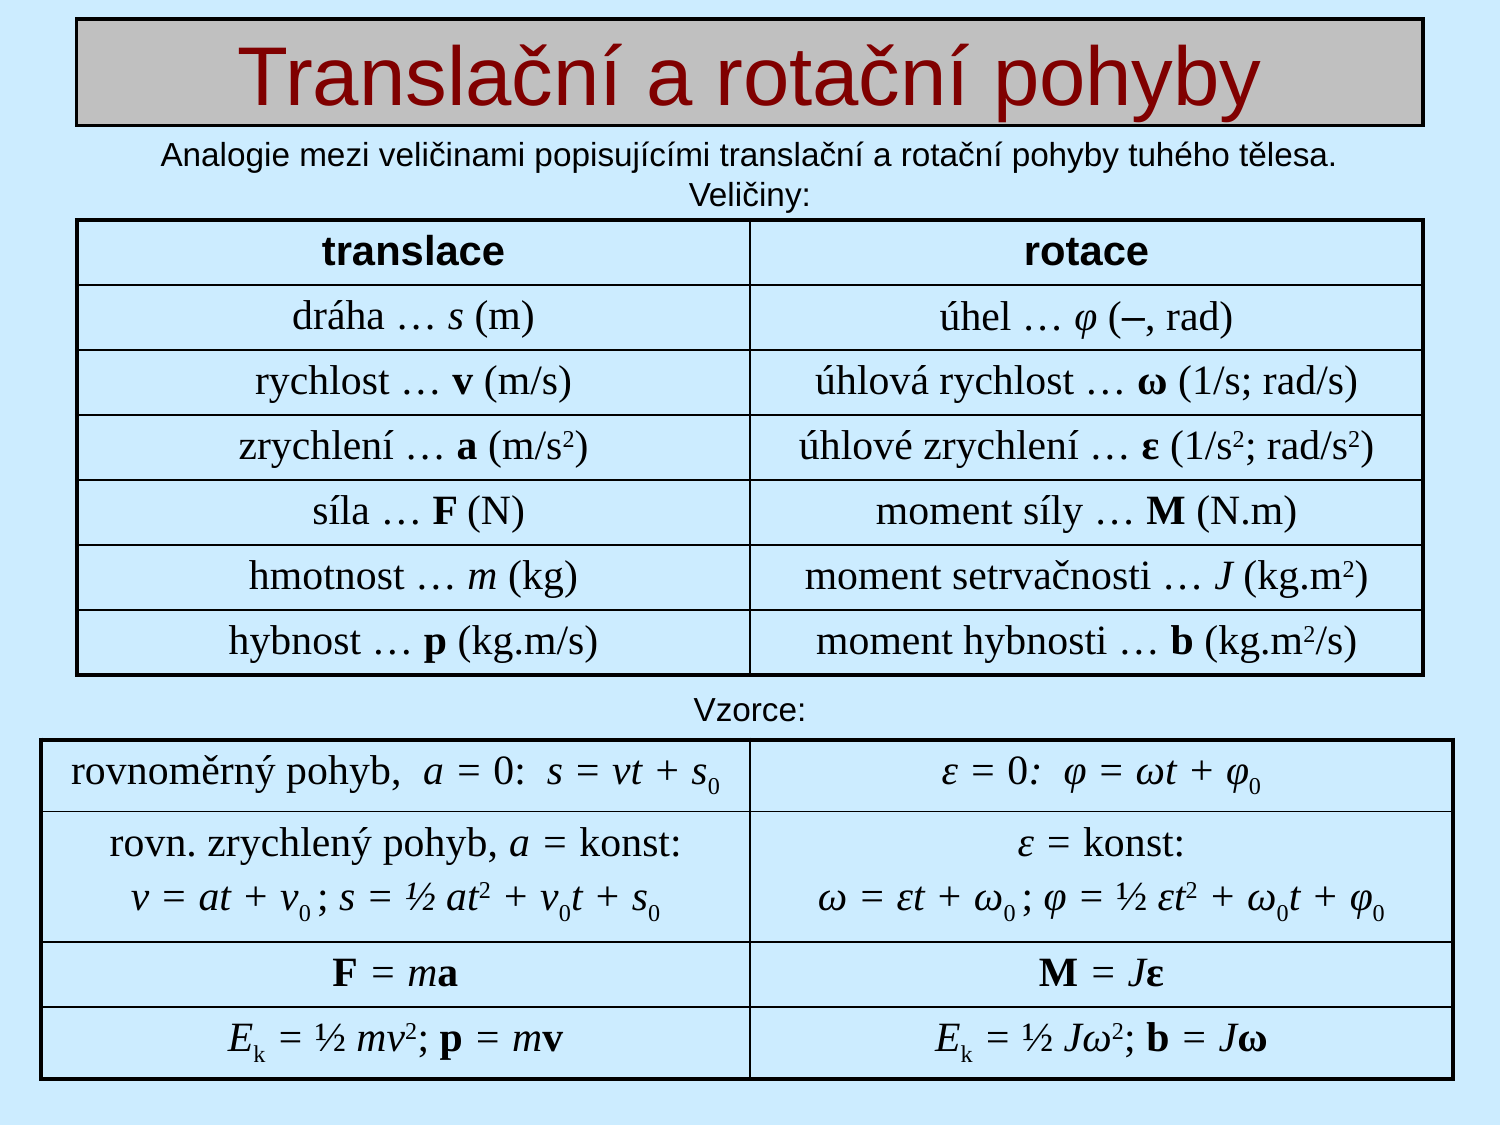

Translační a rotační pohyby
Analogie mezi veličinami popisujícími translační a rotační pohyby tuhého tělesa.
Veličiny:
| translace | rotace |
| --- | --- |
| dráha … s (m) | úhel … φ (–, rad) |
| rychlost … v (m/s) | úhlová rychlost … ω (1/s; rad/s) |
| zrychlení … a (m/s2) | úhlové zrychlení … ε (1/s2; rad/s2) |
| síla … F (N) | moment síly … M (N.m) |
| hmotnost … m (kg) | moment setrvačnosti … J (kg.m2) |
| hybnost … p (kg.m/s) | moment hybnosti … b (kg.m2/s) |
Vzorce:
| rovnoměrný pohyb, a = 0: s = vt + s0 | ε = 0: φ = ωt + φ0 |
| --- | --- |
| rovn. zrychlený pohyb, a = konst: v = at + v0 ; s = ½ at2 + v0t + s0 | ε = konst: ω = εt + ω0 ; φ = ½ εt2 + ω0t + φ0 |
| F = ma | M = Jε |
| Ek = ½ mv2; p = mv | Ek = ½ Jω2; b = Jω |